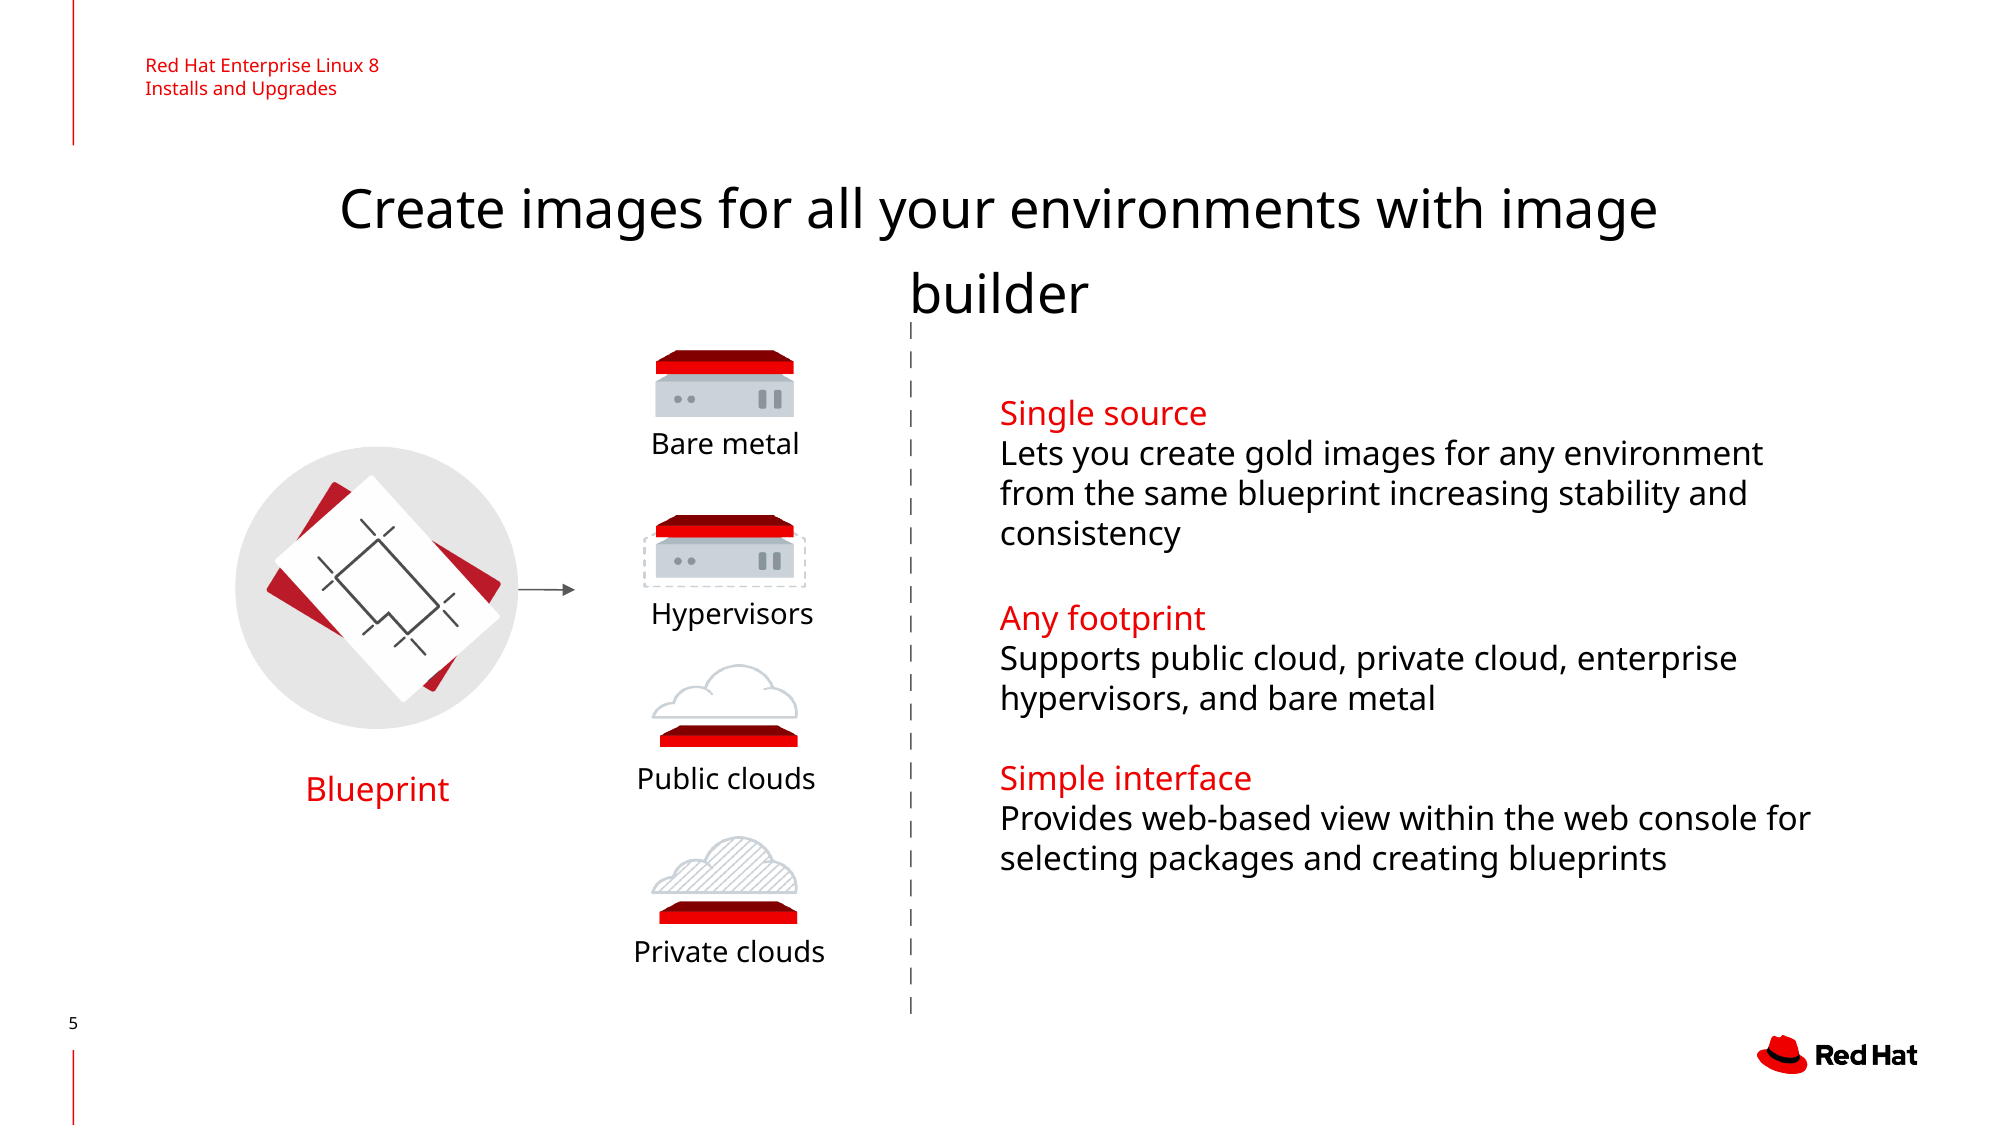

Red Hat Enterprise Linux 8
Installs and Upgrades
# Create images for all your environments with image builder
Single source
Lets you create gold images for any environment from the same blueprint increasing stability and consistency
Any footprint
Supports public cloud, private cloud, enterprise hypervisors, and bare metal
Simple interface
Provides web-based view within the web console for selecting packages and creating blueprints
Bare metal
Hypervisors
Public clouds
Private clouds
Blueprint